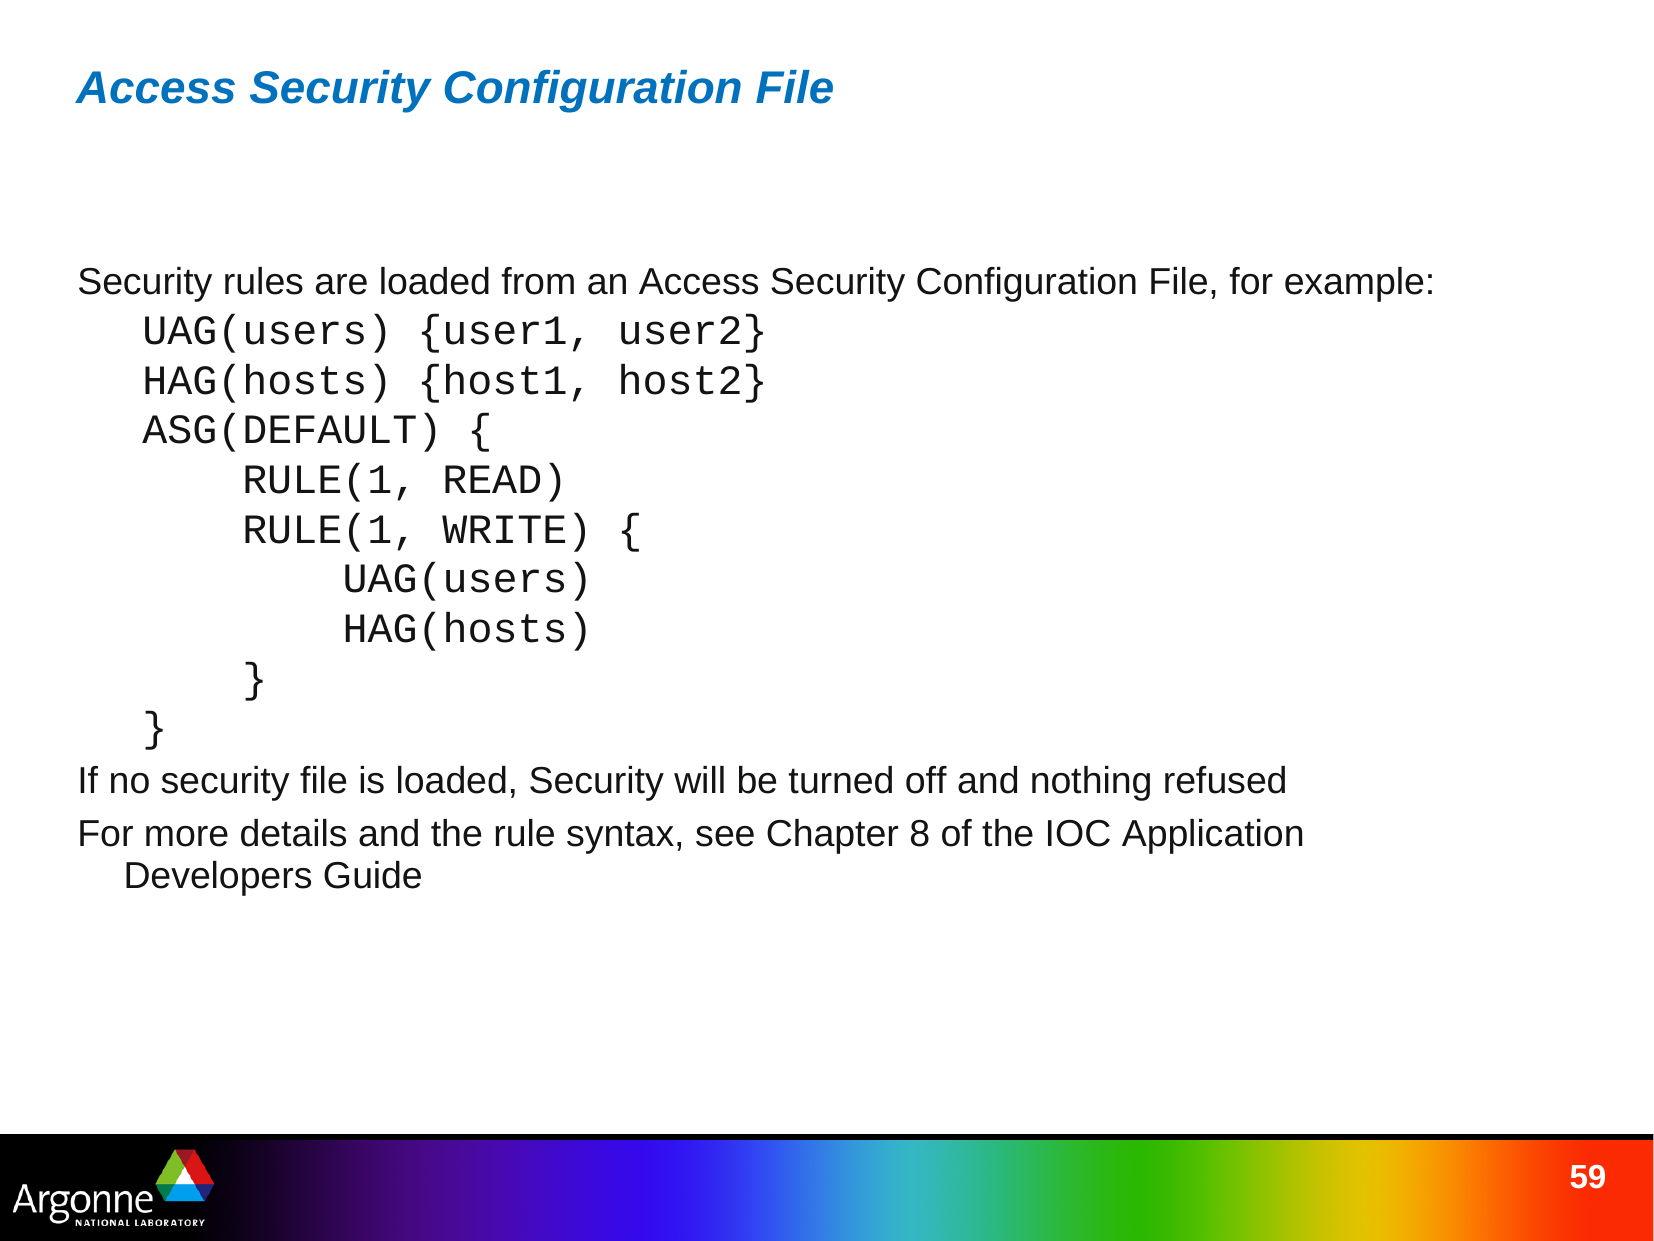

# Access Security Configuration File
Security rules are loaded from an Access Security Configuration File, for example:
UAG(users) {user1, user2}
HAG(hosts) {host1, host2}
ASG(DEFAULT) {
 RULE(1, READ)
 RULE(1, WRITE) {
 UAG(users)
 HAG(hosts)
 }
}
If no security file is loaded, Security will be turned off and nothing refused
For more details and the rule syntax, see Chapter 8 of the IOC Application Developers Guide
59